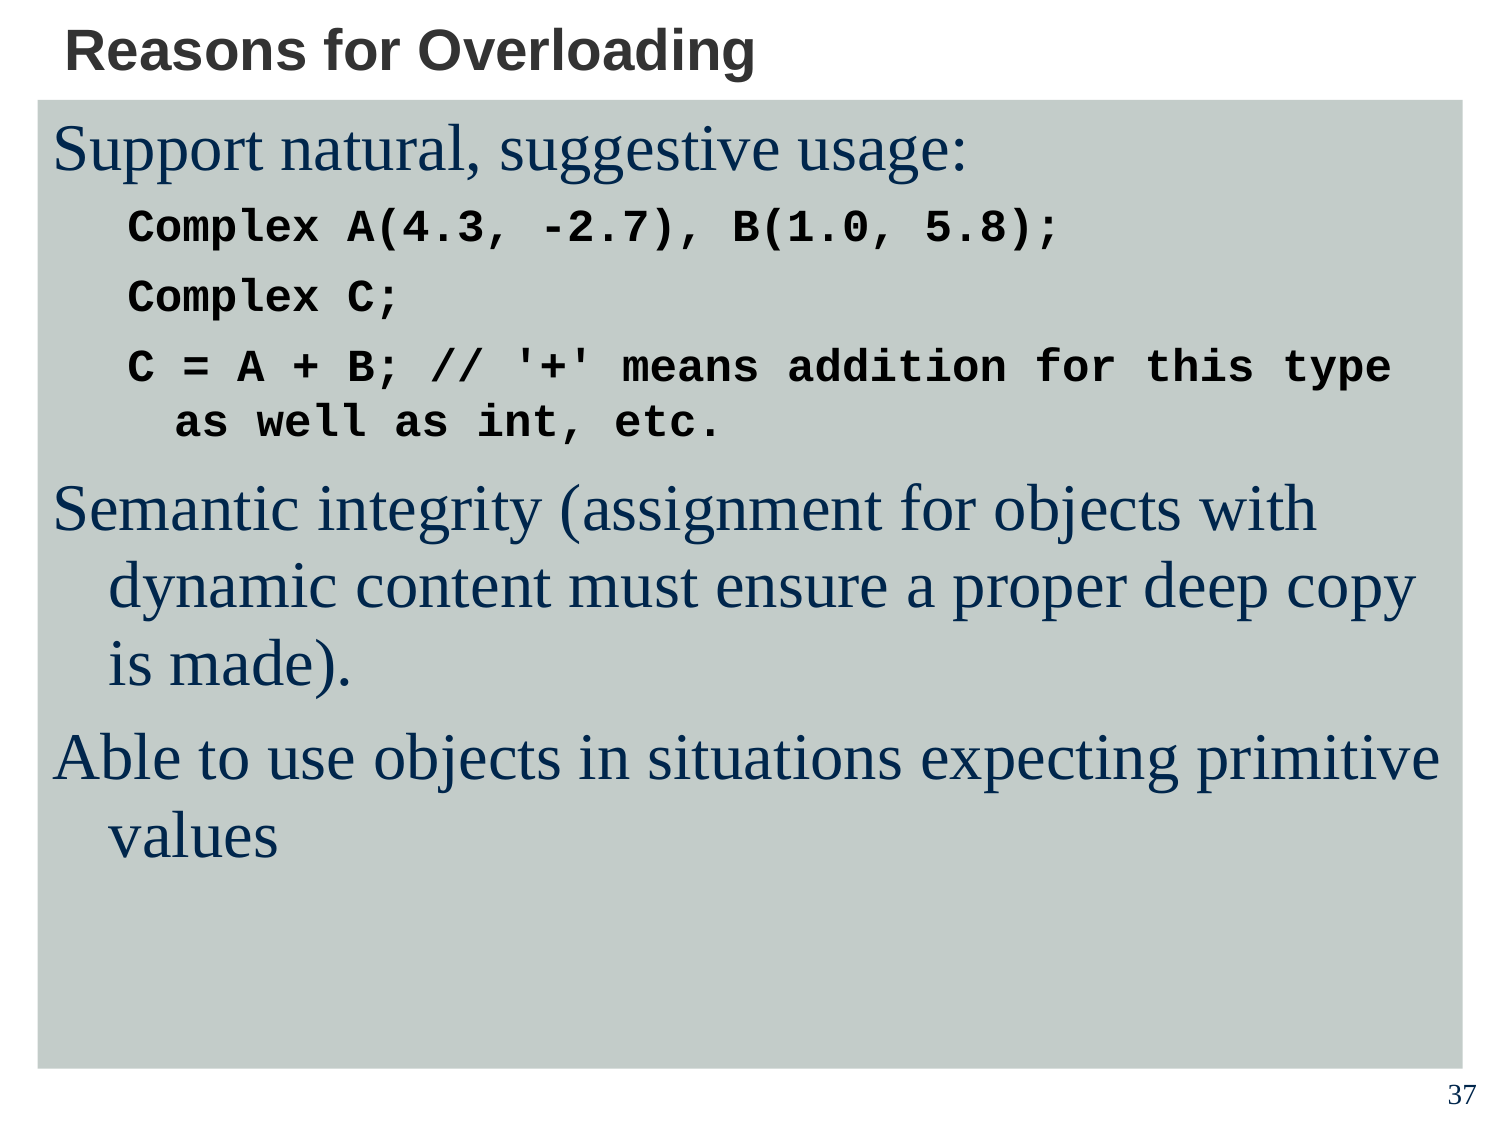

# Reasons for Overloading
Support natural, suggestive usage:
Complex A(4.3, -2.7), B(1.0, 5.8);
Complex C;
C = A + B; // '+' means addition for this type as well as int, etc.
Semantic integrity (assignment for objects with dynamic content must ensure a proper deep copy is made).
Able to use objects in situations expecting primitive values